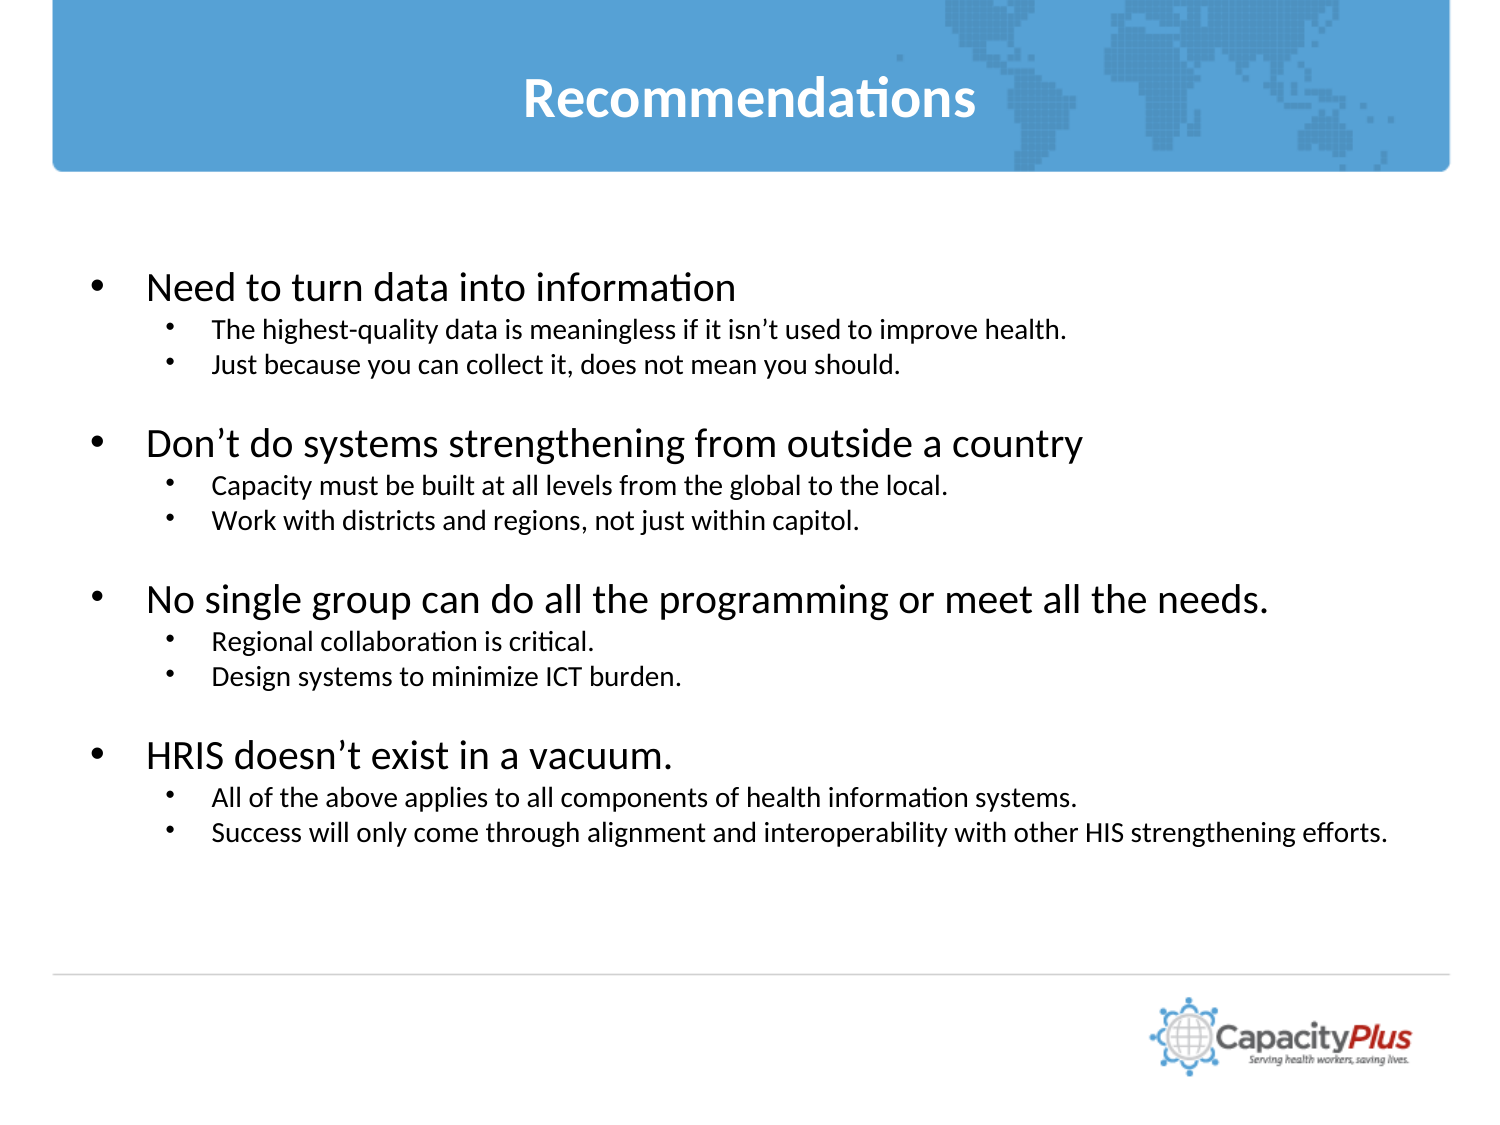

Recommendations
Need to turn data into information
The highest-quality data is meaningless if it isn’t used to improve health.
Just because you can collect it, does not mean you should.
Don’t do systems strengthening from outside a country
Capacity must be built at all levels from the global to the local.
Work with districts and regions, not just within capitol.
No single group can do all the programming or meet all the needs.
Regional collaboration is critical.
Design systems to minimize ICT burden.
HRIS doesn’t exist in a vacuum.
All of the above applies to all components of health information systems.
Success will only come through alignment and interoperability with other HIS strengthening efforts.